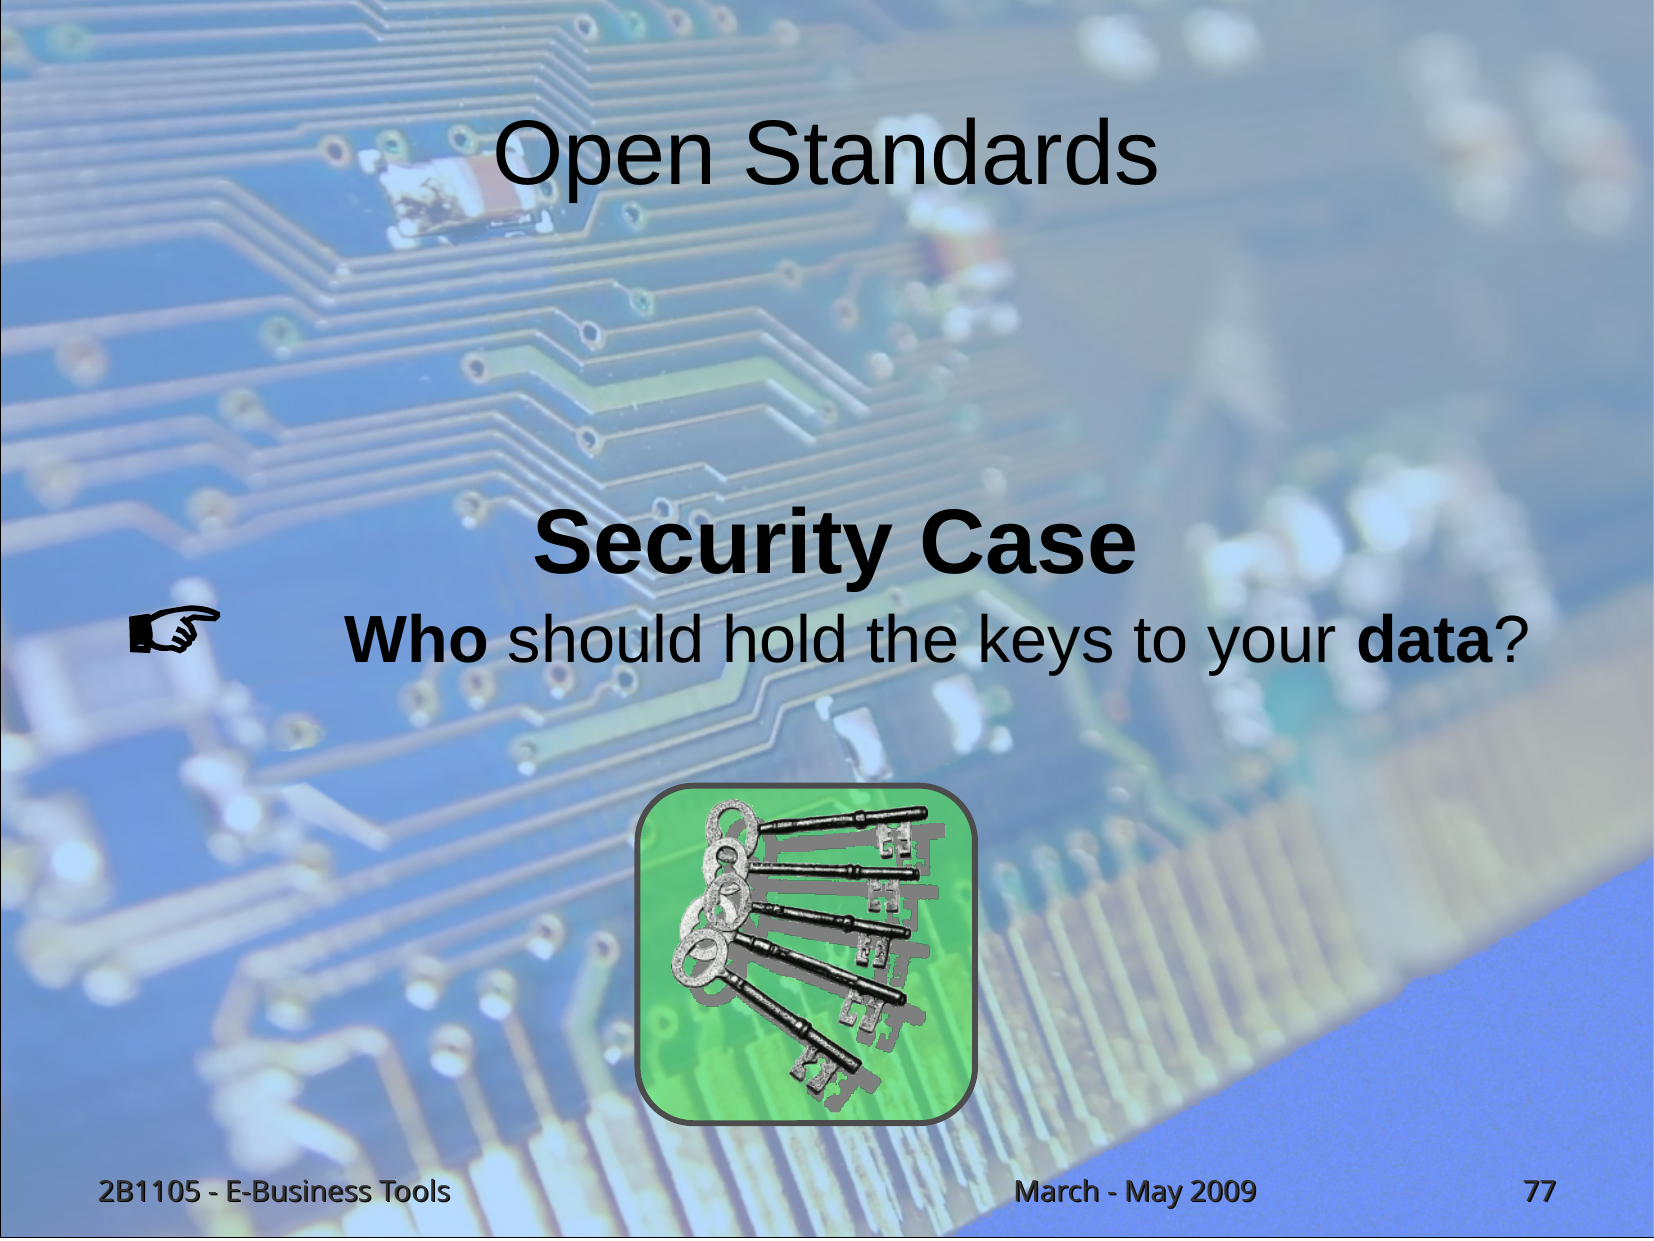

# Open Standards
Security Case
		Who should hold the keys to your data?